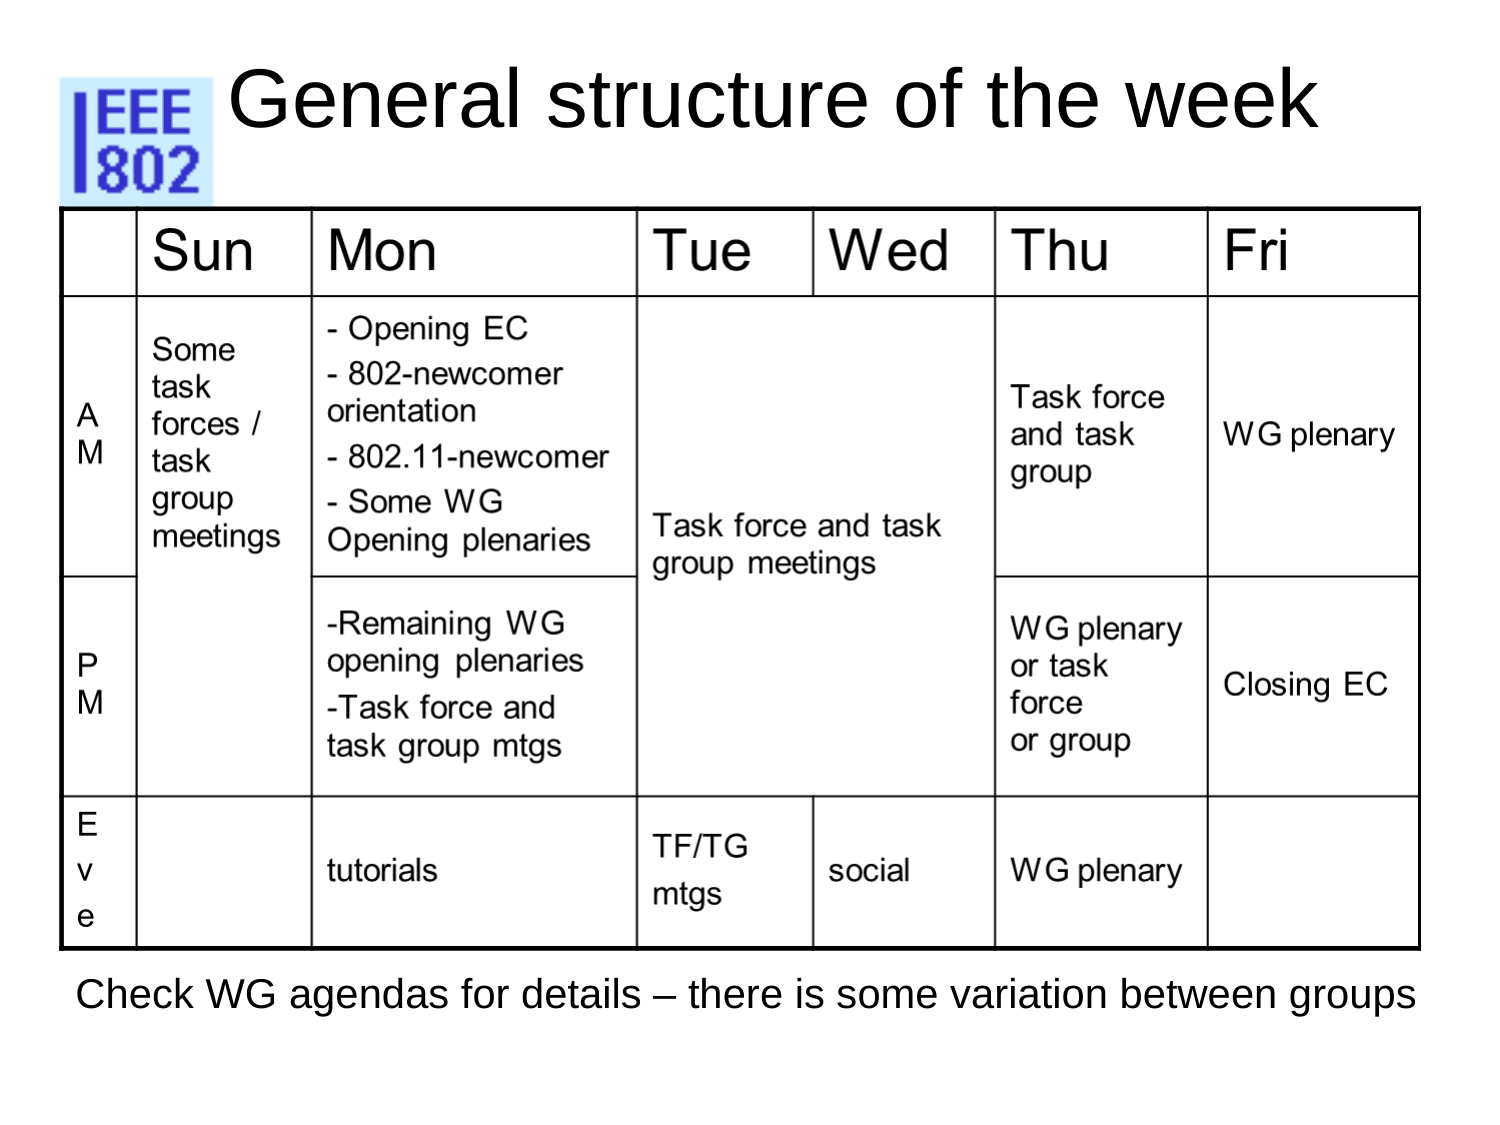

General structure of the week
Check WG agendas for details – there is some variation between groups